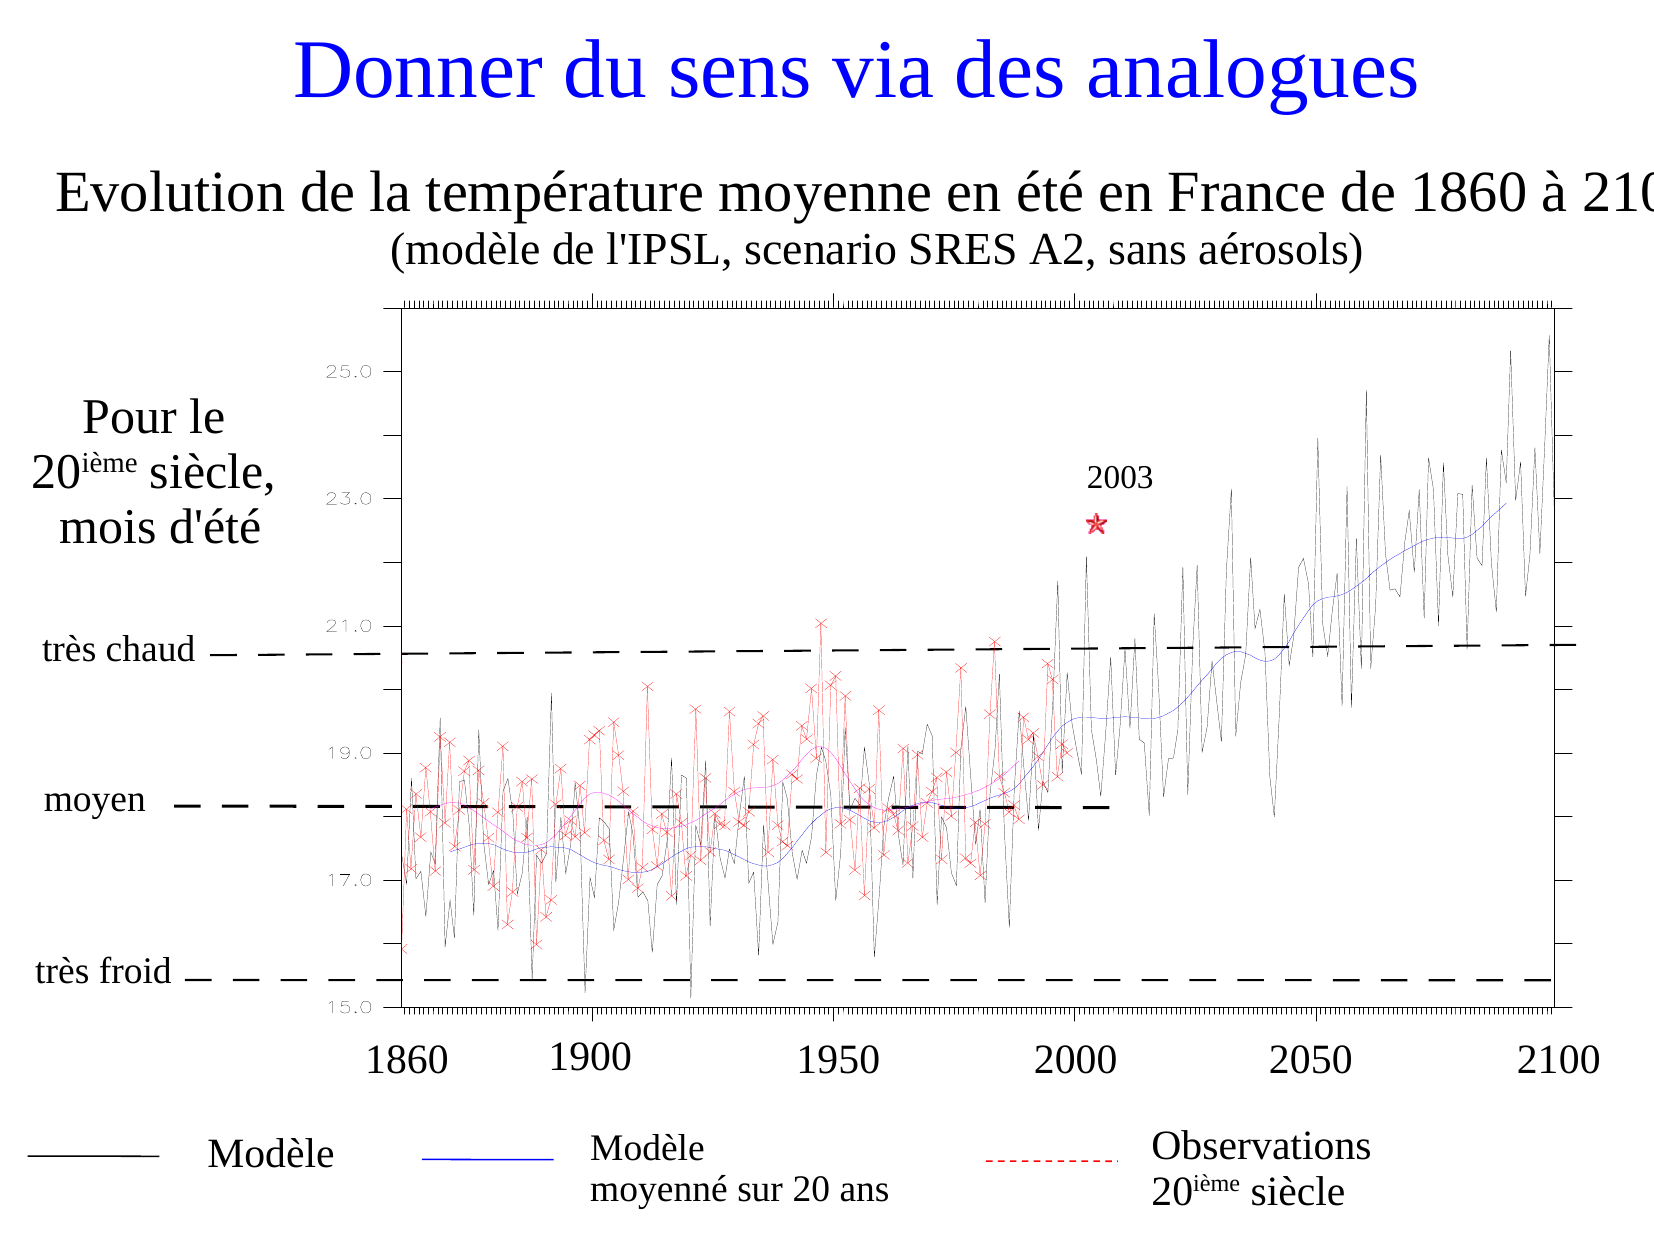

Donner du sens via des analogues
Evolution de la température moyenne en été en France de 1860 à 2100
(modèle de l'IPSL, scenario SRES A2, sans aérosols)
Pour le
20ième siècle,
mois d'été
2003
très chaud
moyen
très froid
1900
1860
1950
2000
2050
2100
Observations
20ième siècle
Modèle
moyenné sur 20 ans
Modèle